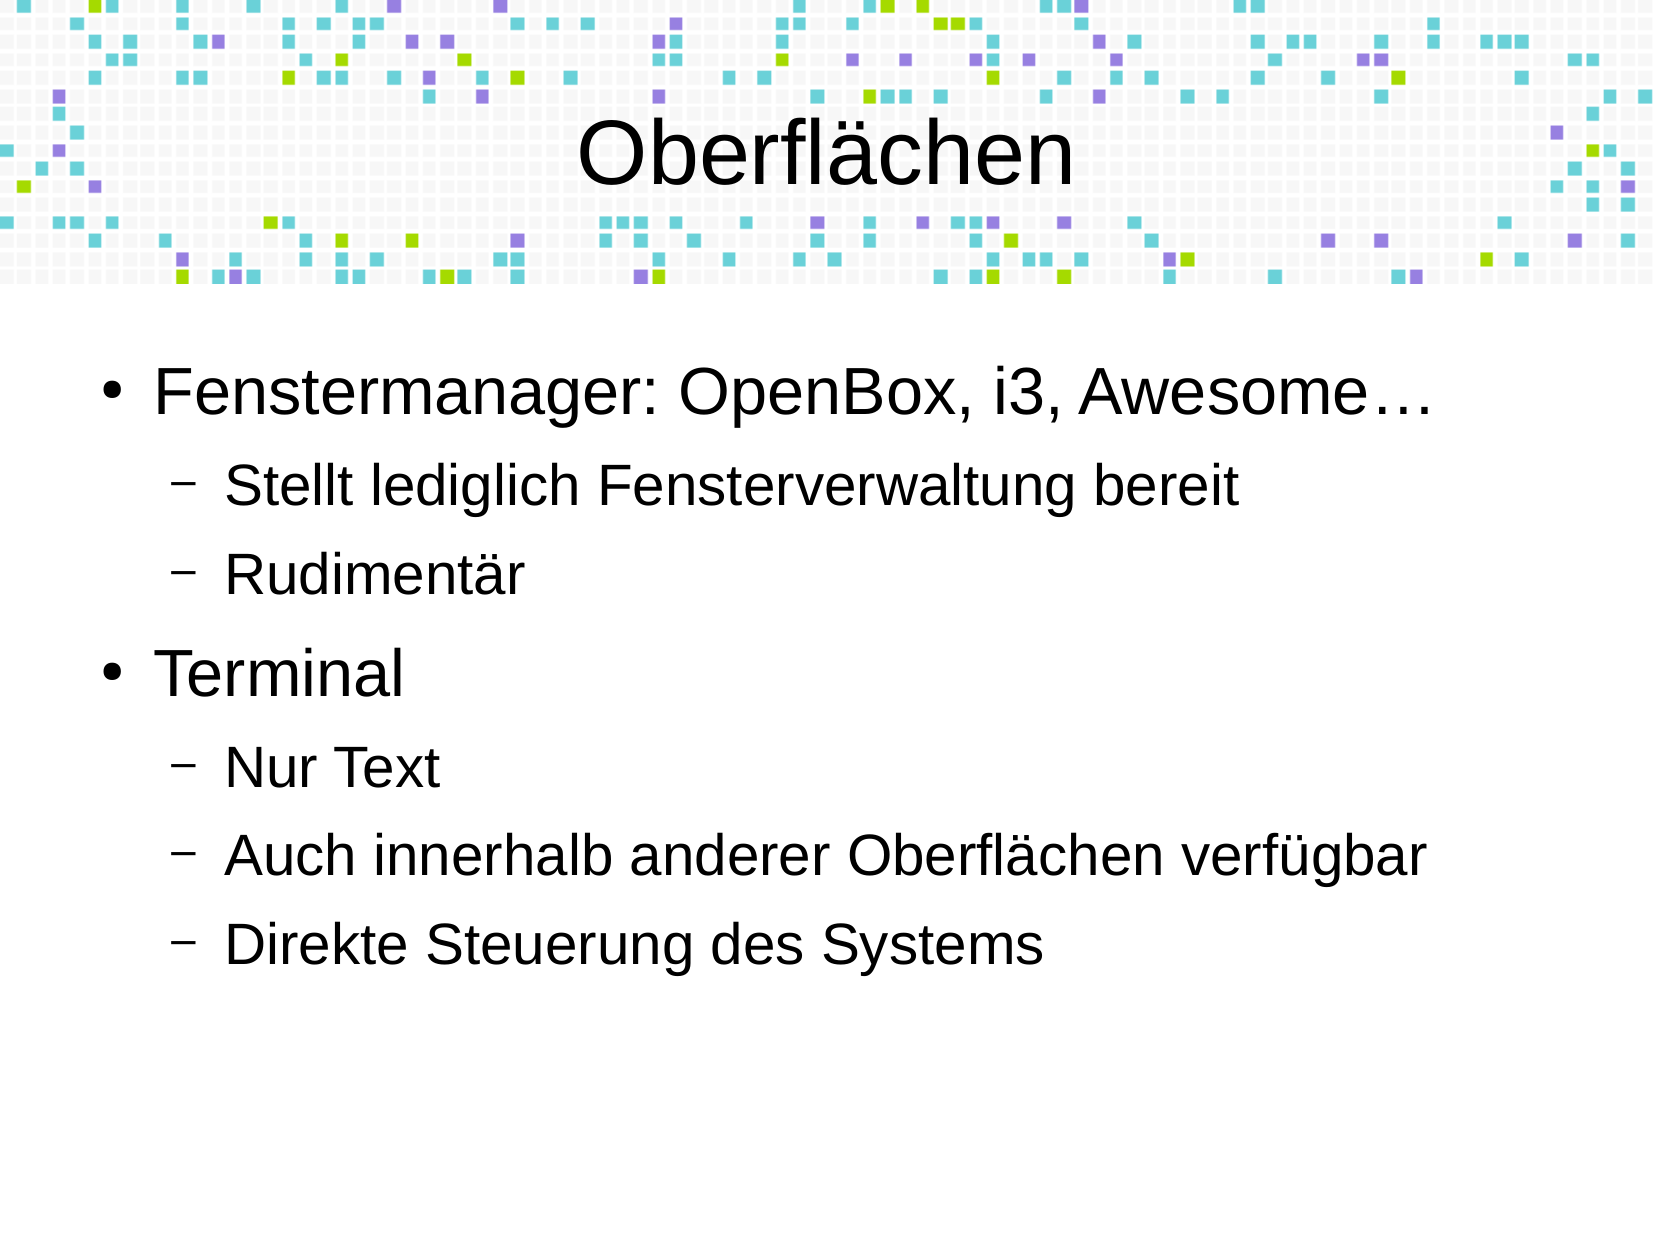

# Oberflächen
Fenstermanager: OpenBox, i3, Awesome…
Stellt lediglich Fensterverwaltung bereit
Rudimentär
Terminal
Nur Text
Auch innerhalb anderer Oberflächen verfügbar
Direkte Steuerung des Systems